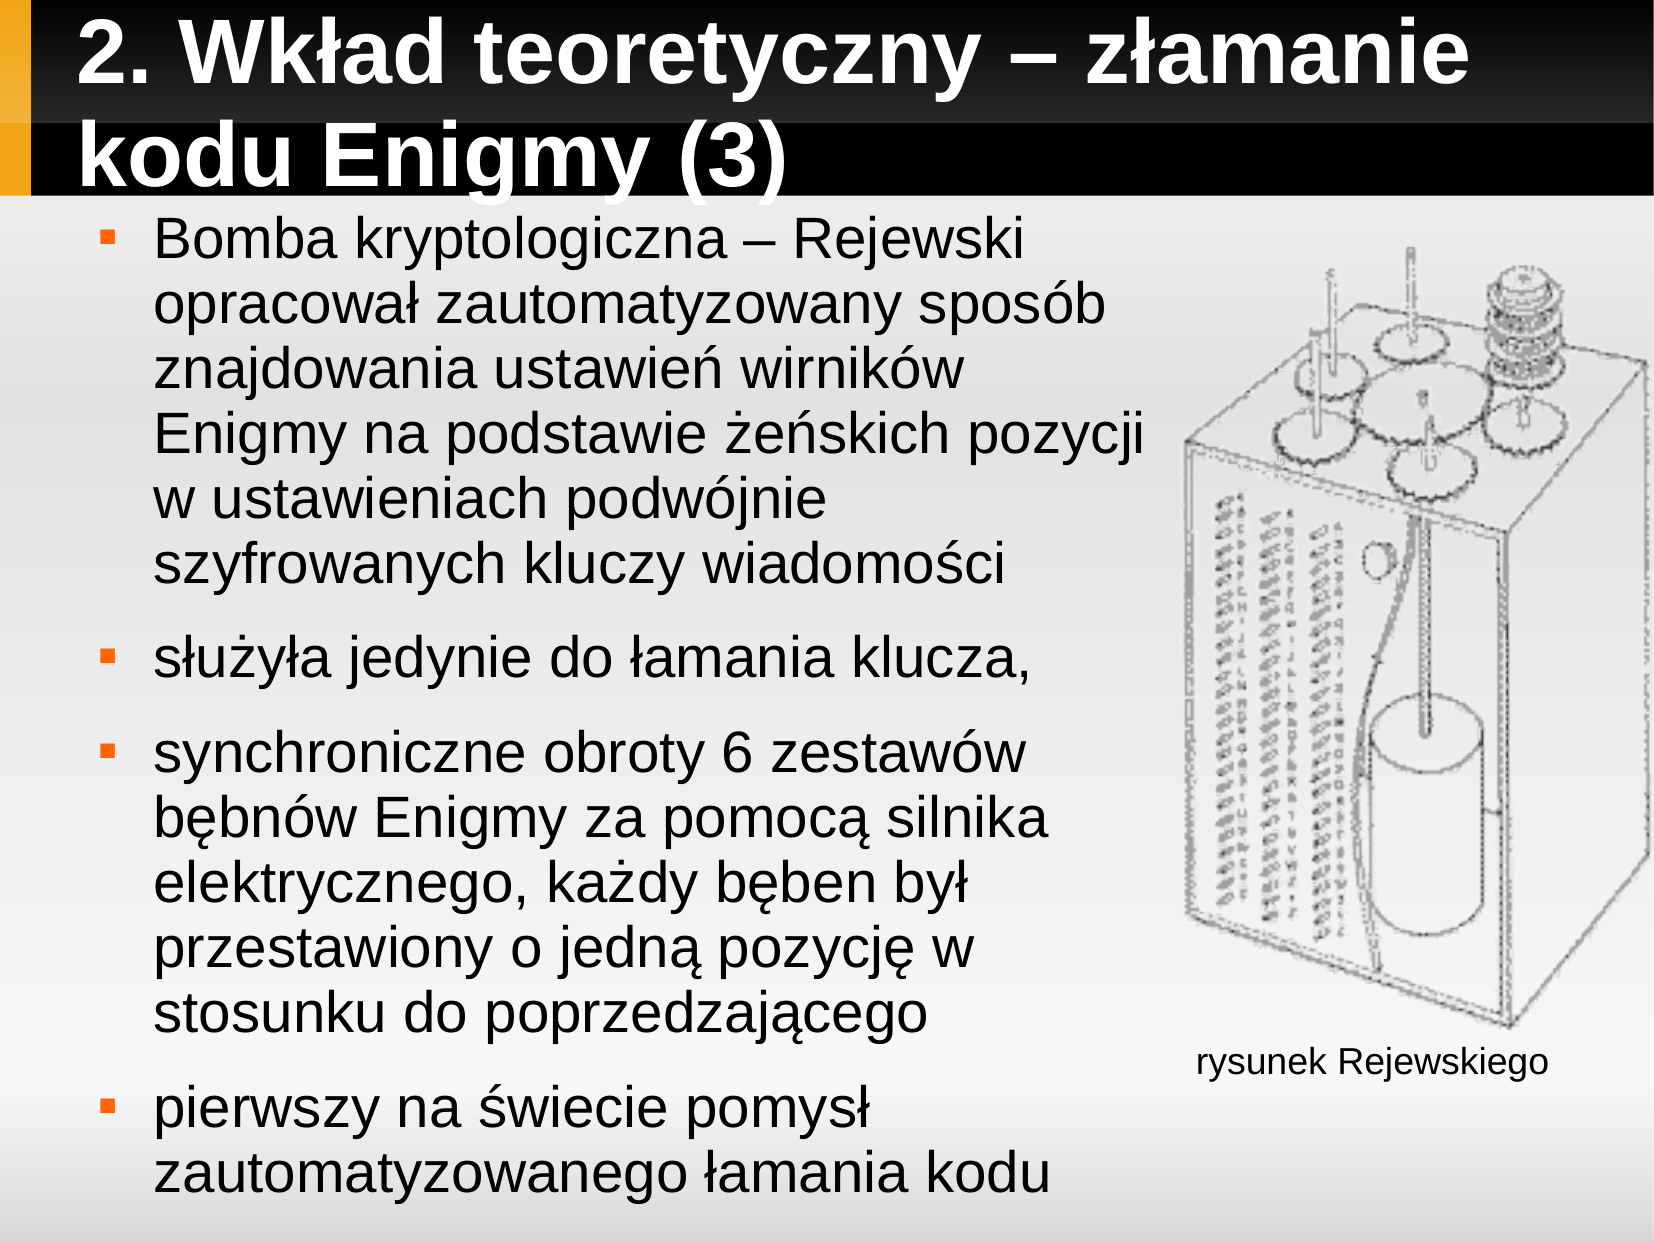

# 2. Wkład teoretyczny – złamanie kodu Enigmy (3)
Bomba kryptologiczna – Rejewski opracował zautomatyzowany sposób znajdowania ustawień wirników Enigmy na podstawie żeńskich pozycji w ustawieniach podwójnie szyfrowanych kluczy wiadomości
służyła jedynie do łamania klucza,
synchroniczne obroty 6 zestawów bębnów Enigmy za pomocą silnika elektrycznego, każdy bęben był przestawiony o jedną pozycję w stosunku do poprzedzającego
pierwszy na świecie pomysł zautomatyzowanego łamania kodu
rysunek Rejewskiego